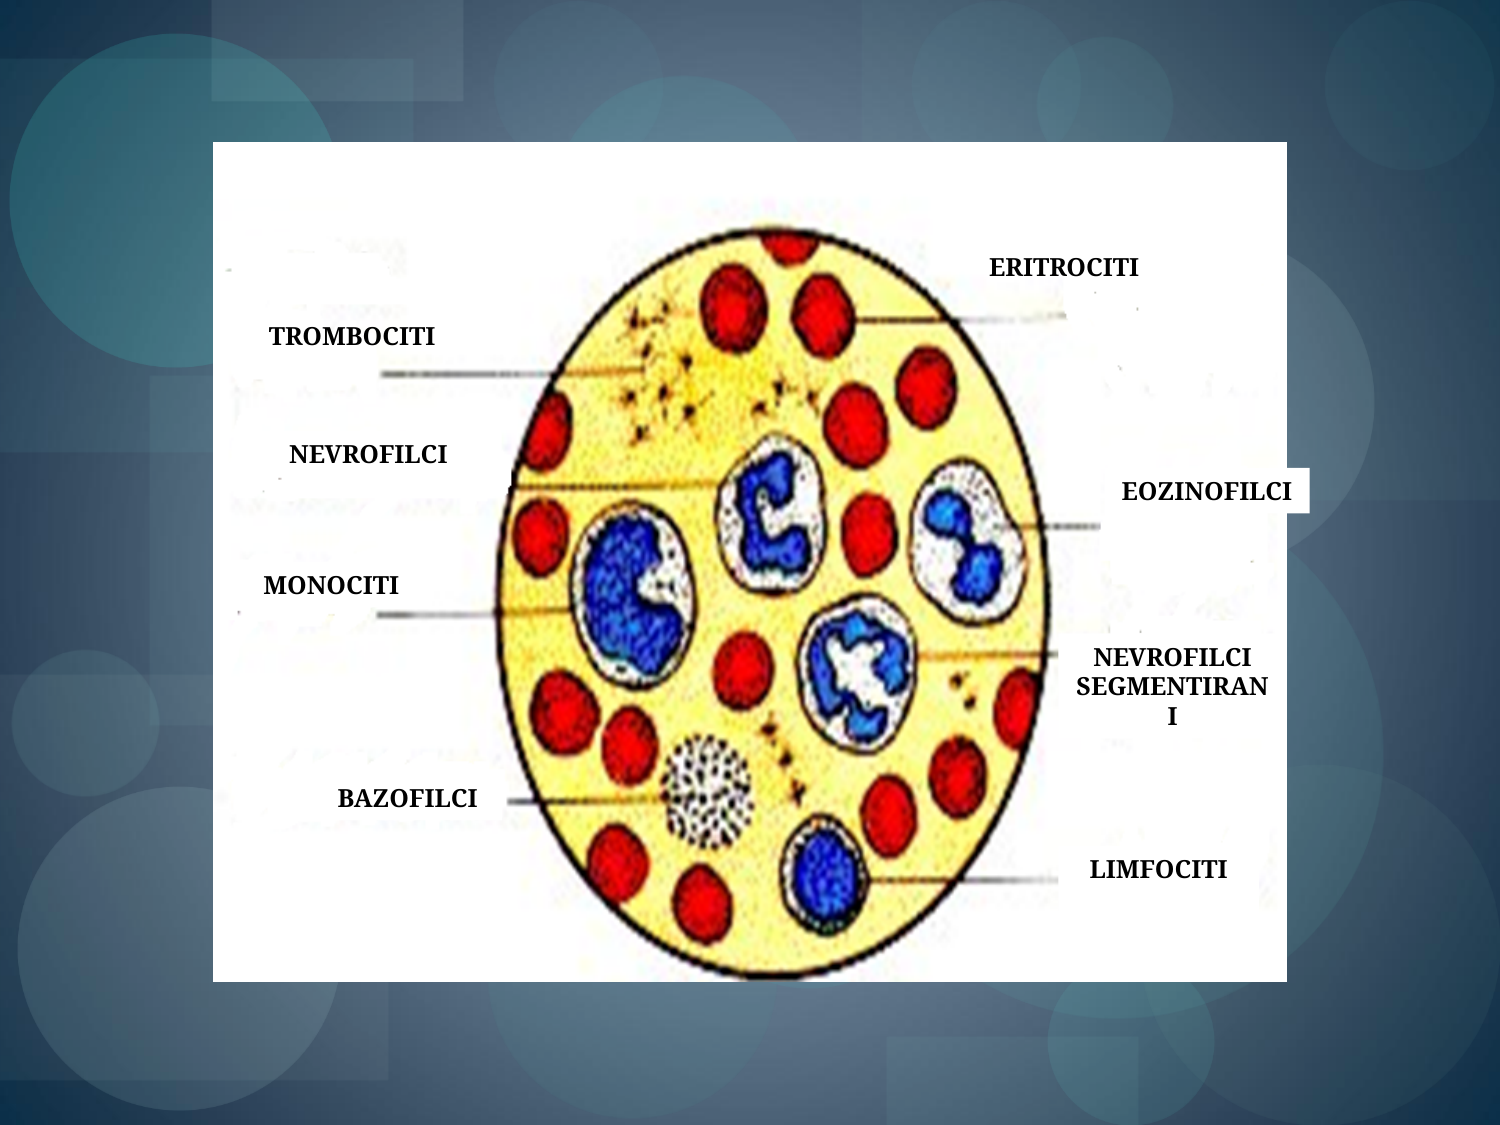

ERITROCITI
TROMBOCITI
NEVROFILCI
EOZINOFILCI
MONOCITI
NEVROFILCI
SEGMENTIRANI
BAZOFILCI
LIMFOCITI